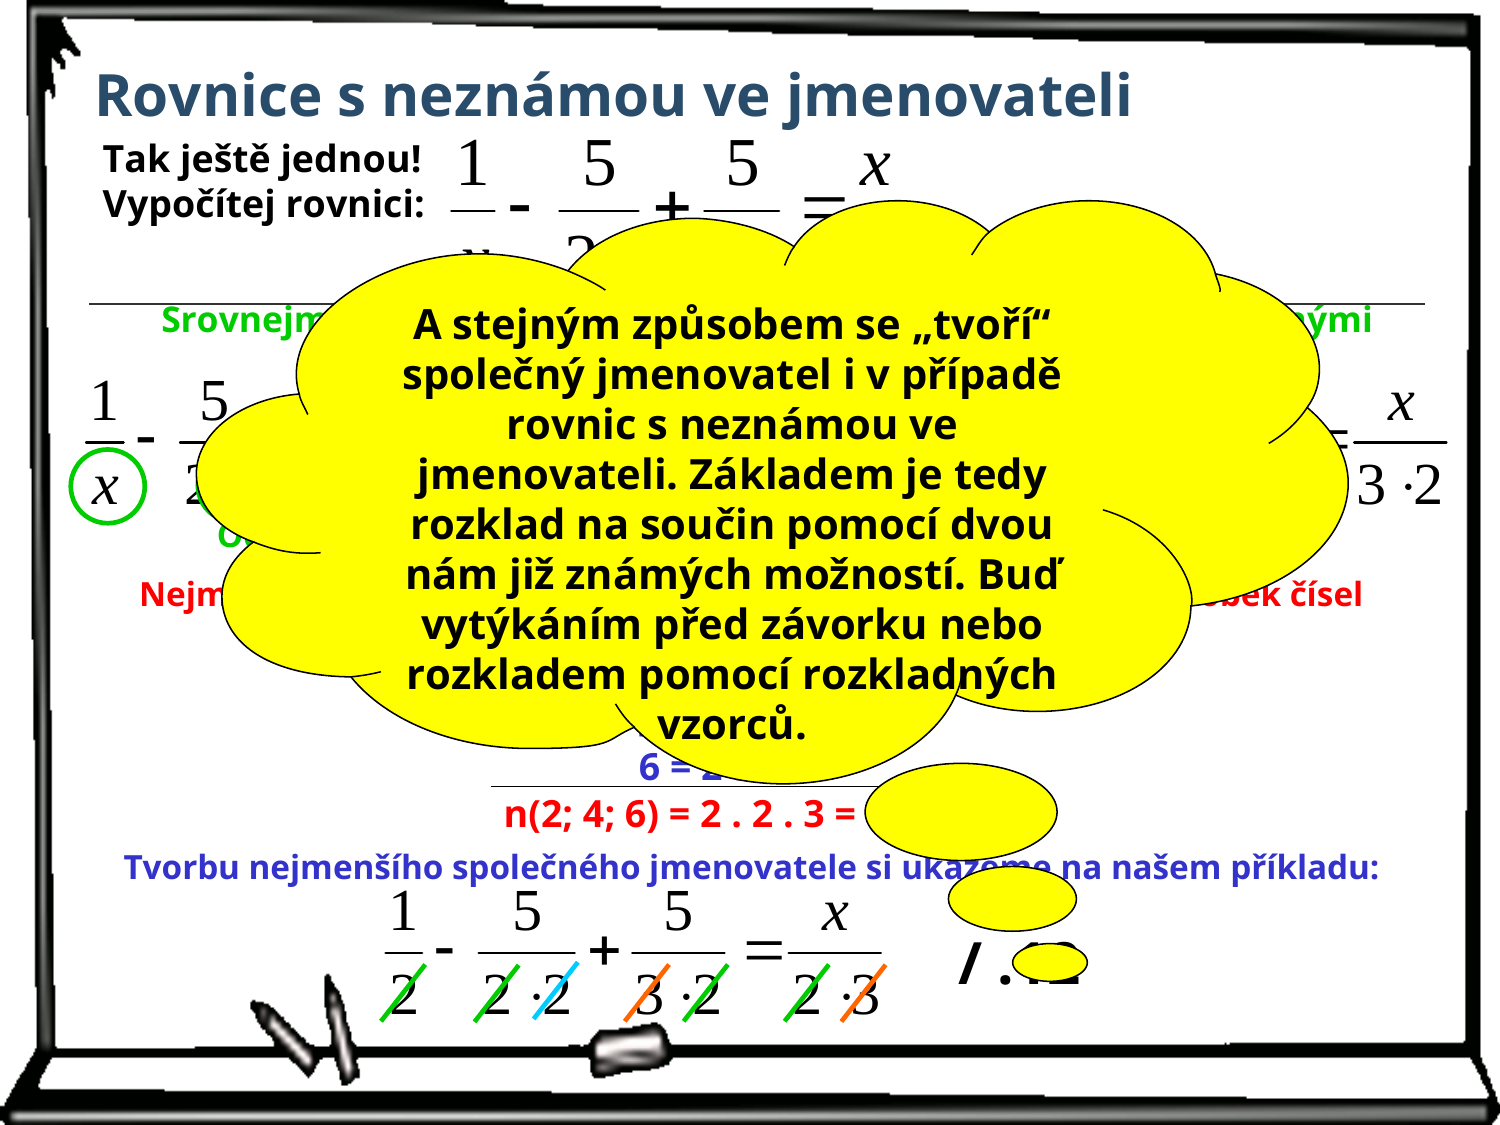

Rovnice s neznámou ve jmenovateli
Tak ještě jednou!
Vypočítej rovnici:
A stejným způsobem se „tvoří“ společný jmenovatel i v případě rovnic s neznámou ve jmenovateli. Základem je tedy rozklad na součin pomocí dvou nám již známých možností. Buď vytýkáním před závorku nebo rozkladem pomocí rozkladných vzorců.
Srovnejme si ještě jednou řešení zadané rovnice s doposud řešenými rovnicemi.

Odstraníme zlomky − vynásobíme rovnici nejmenším společným jmenovatelem.
Nejmenší společný jmenovatel je vlastně nejmenší společný násobek čísel představujících jednotlivé jmenovatele zlomků.
2 = 2
4 = 2 . 2
6 = 2 . 3
n(2; 4; 6) = 2 . 2 . 3 = 12
Tvorbu nejmenšího společného jmenovatele si ukážeme na našem příkladu:
/ .12